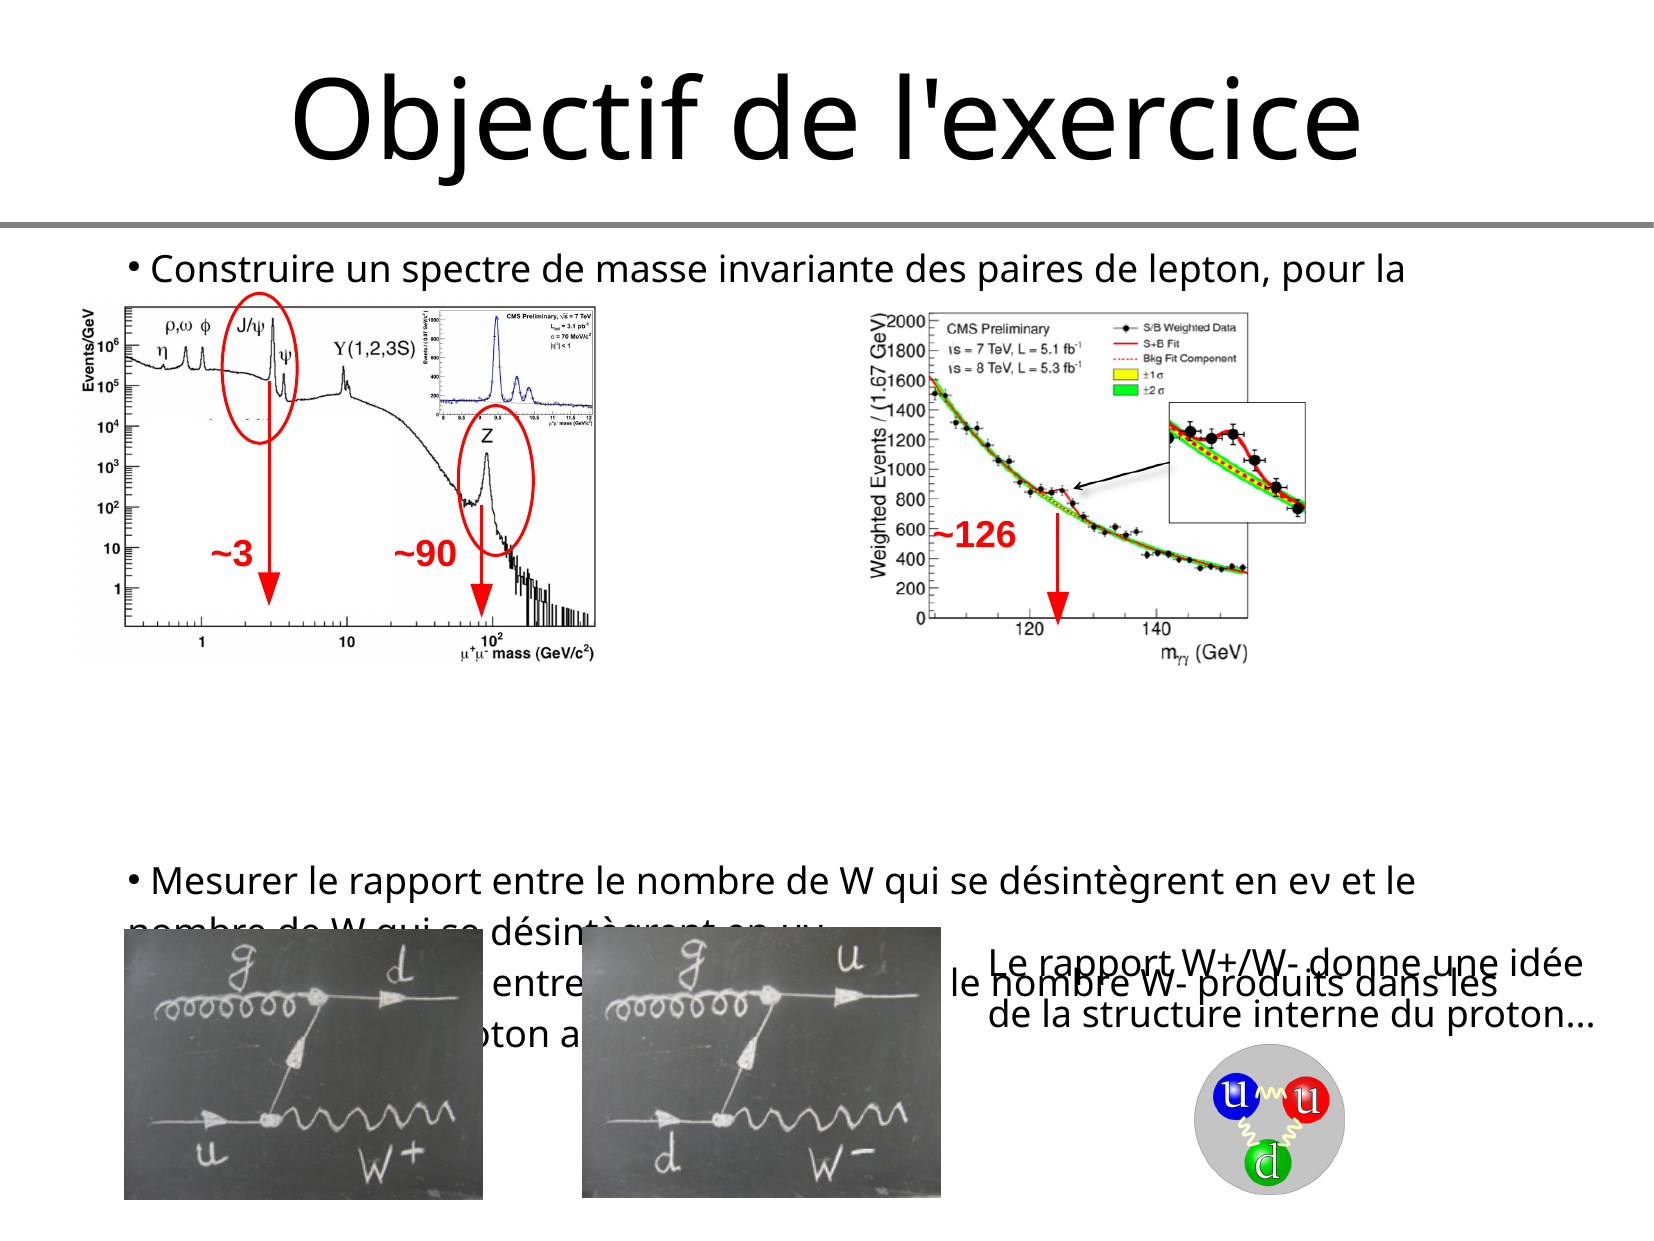

Objectif de l'exercice
 Construire un spectre de masse invariante des paires de lepton, pour la recherche du Z
 Mesurer le rapport entre le nombre de W qui se désintègrent en eν et le nombre de W qui se désintègrent en μν
 Mesurer le rapport entre le nombre de W+ et le nombre W- produits dans les collisions proton-proton a CMS
~126
~3
~90
Le rapport W+/W- donne une idée de la structure interne du proton...
u(2/3)
d(-1/3)
W+
e+
nu